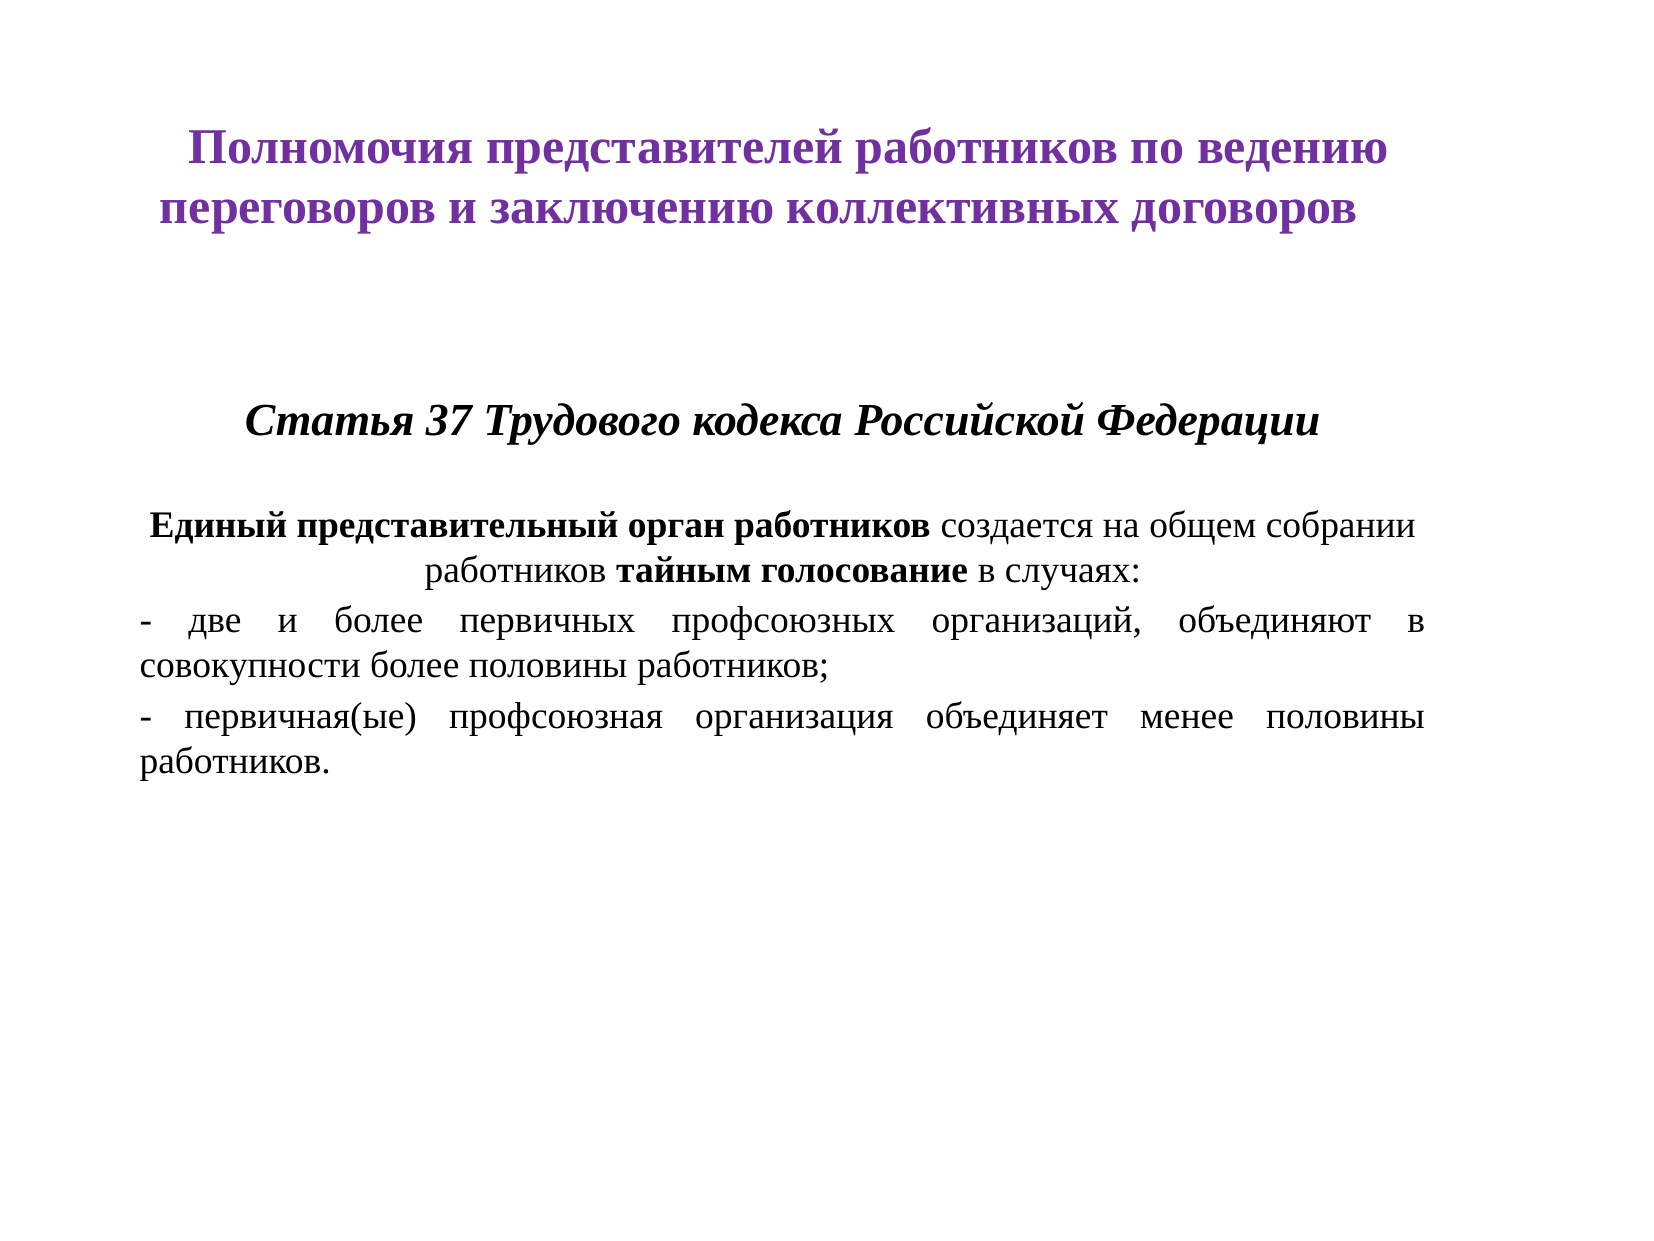

# Полномочия представителей работников по ведению переговоров и заключению коллективных договоров
Статья 37 Трудового кодекса Российской Федерации
Единый представительный орган работников создается на общем собрании работников тайным голосование в случаях:
- две и более первичных профсоюзных организаций, объединяют в совокупности более половины работников;
- первичная(ые) профсоюзная организация объединяет менее половины работников.